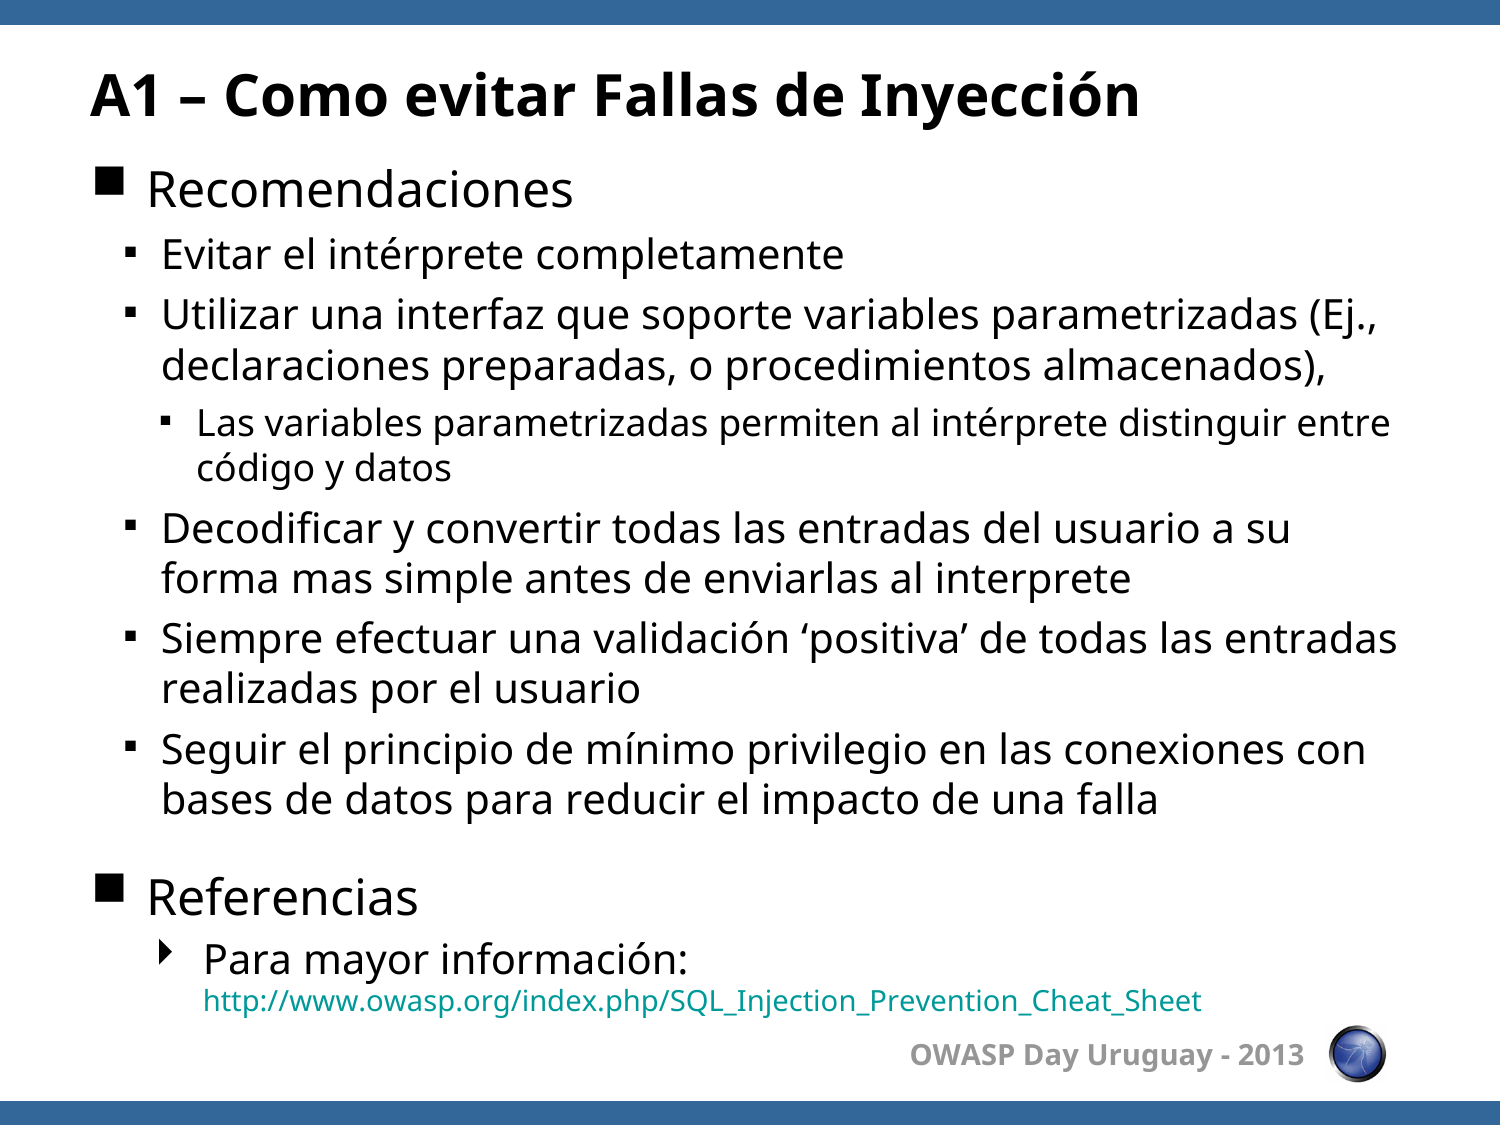

# A1 – Como evitar Fallas de Inyección
Recomendaciones
Evitar el intérprete completamente
Utilizar una interfaz que soporte variables parametrizadas (Ej., declaraciones preparadas, o procedimientos almacenados),
Las variables parametrizadas permiten al intérprete distinguir entre código y datos
Decodificar y convertir todas las entradas del usuario a su forma mas simple antes de enviarlas al interprete
Siempre efectuar una validación ‘positiva’ de todas las entradas realizadas por el usuario
Seguir el principio de mínimo privilegio en las conexiones con bases de datos para reducir el impacto de una falla
Referencias
Para mayor información: http://www.owasp.org/index.php/SQL_Injection_Prevention_Cheat_Sheet